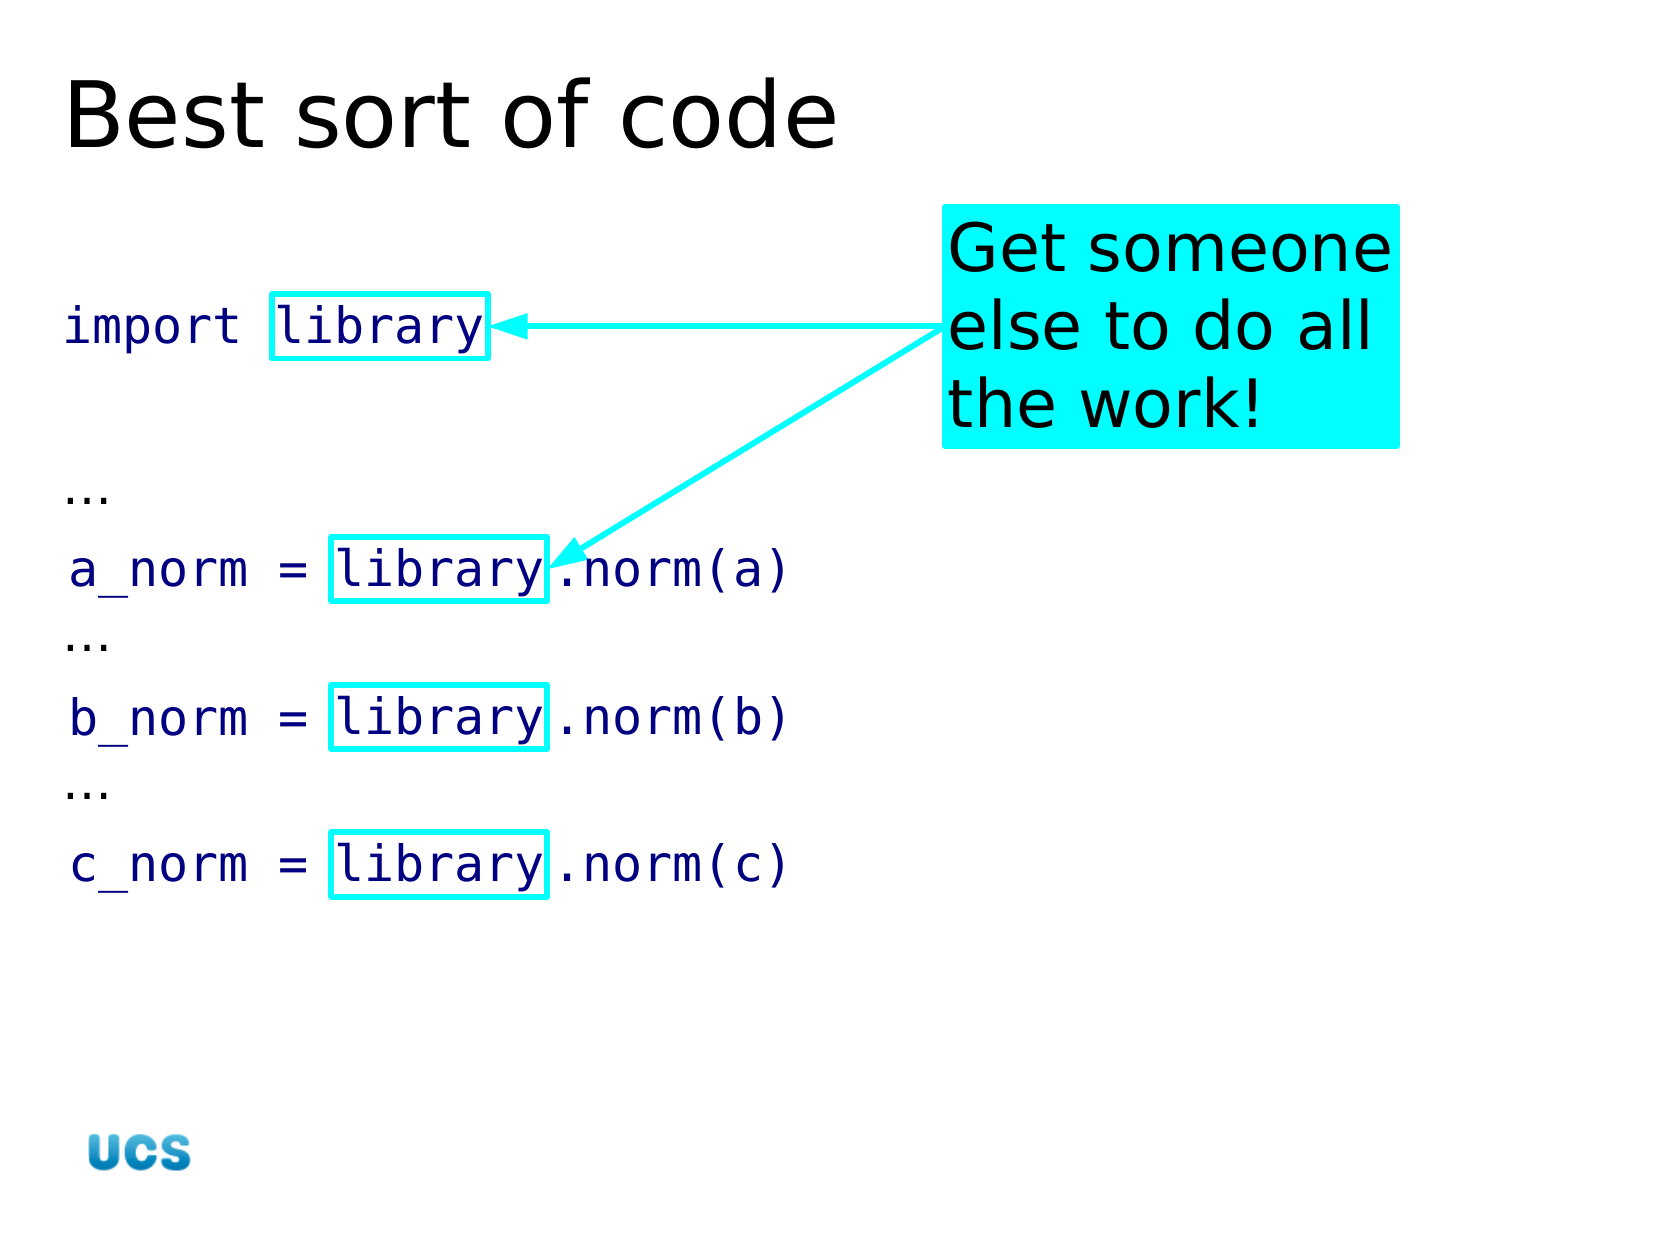

Best sort of code
Get someone
else to do all
the work!
import
library
…
a_norm =
library
.norm(a)
…
library
.norm(b)
b_norm =
…
c_norm =
library
.norm(c)